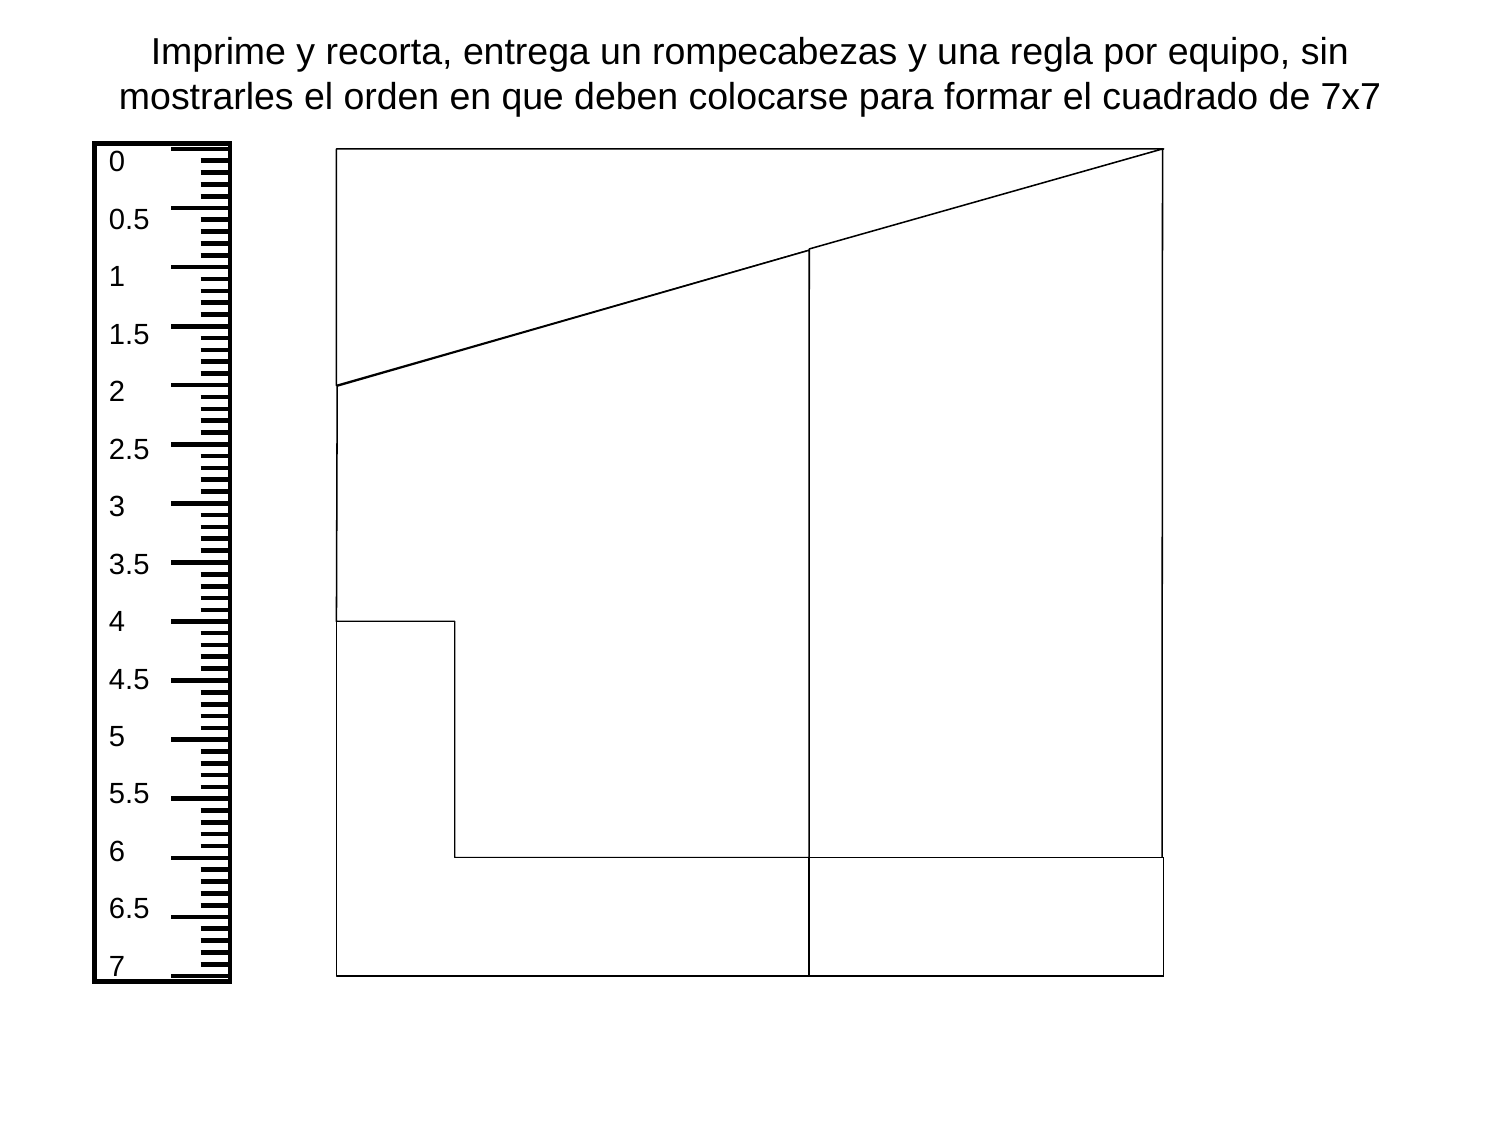

Imprime y recorta, entrega un rompecabezas y una regla por equipo, sin mostrarles el orden en que deben colocarse para formar el cuadrado de 7x7
0
0.5
1
1.5
2
2.5
3
3.5
4
4.5
5
5.5
6
6.5
7